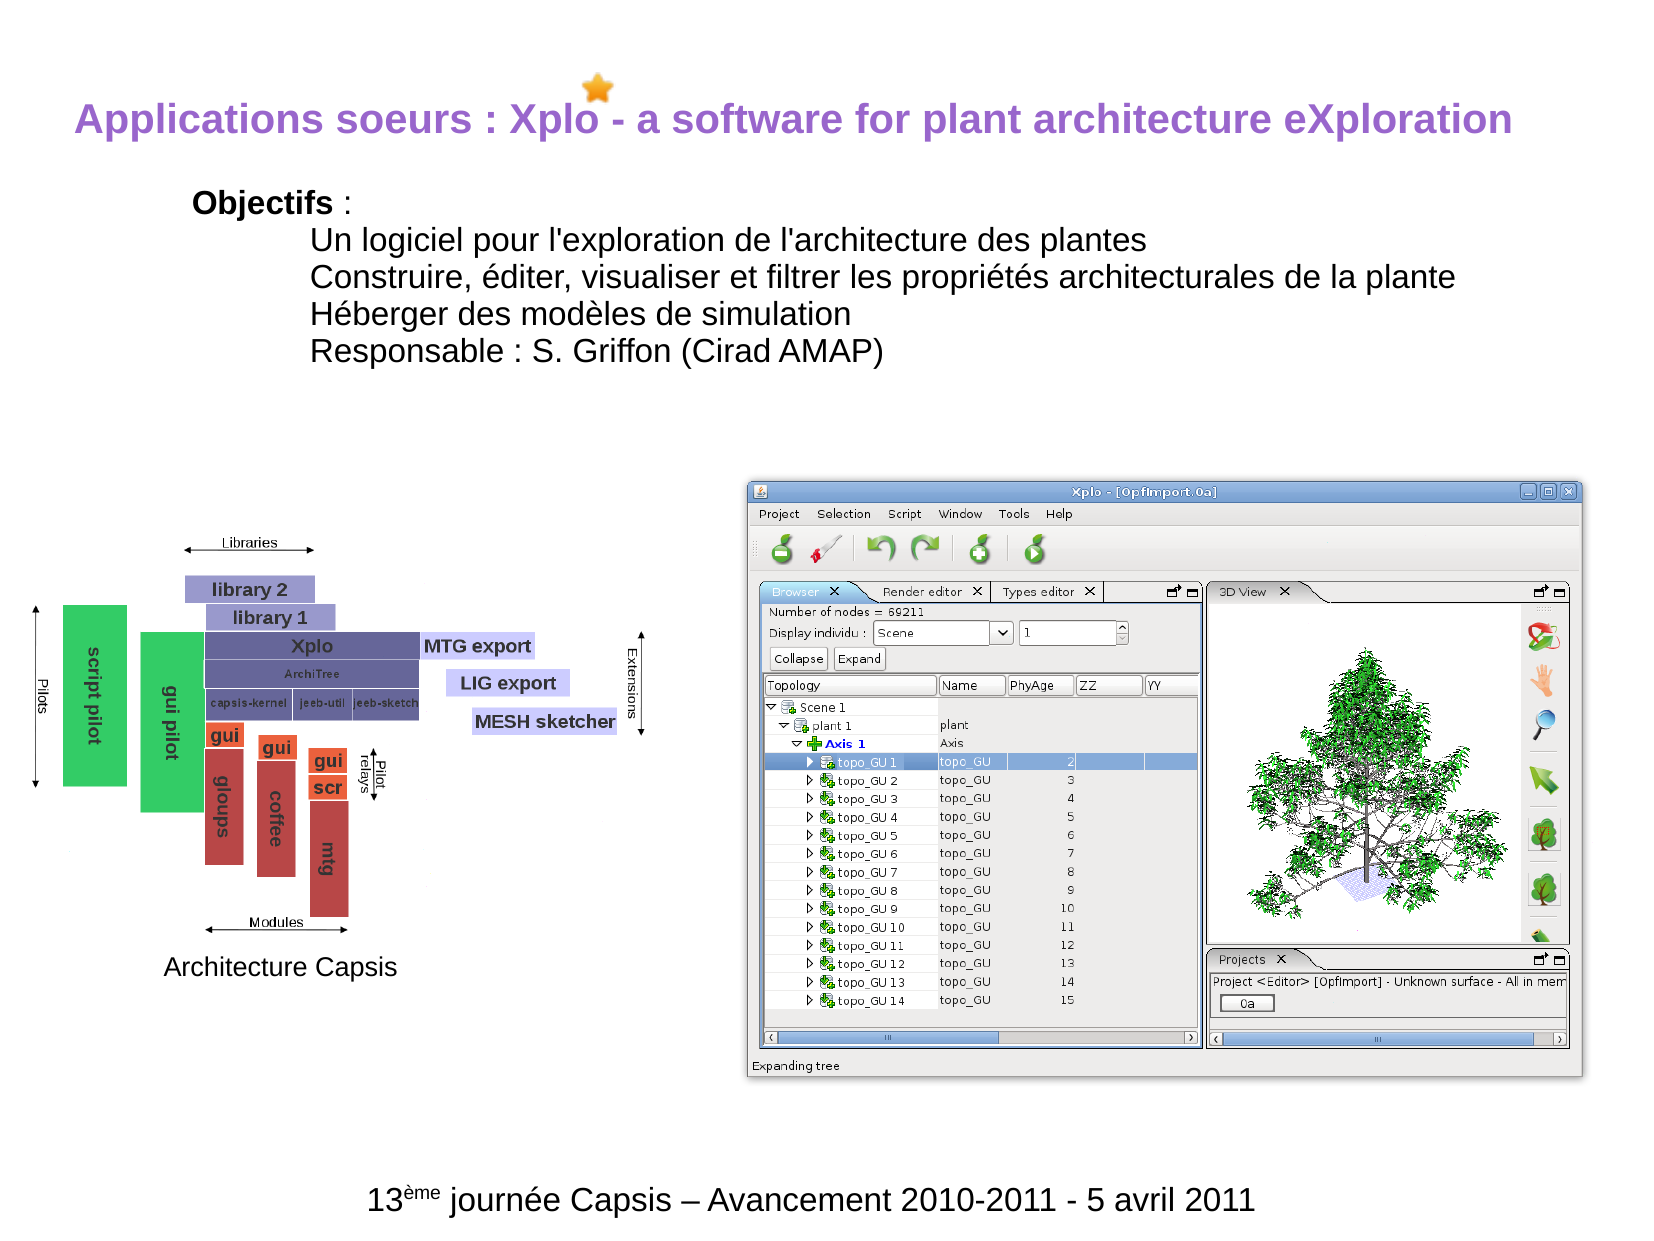

Applications soeurs : Xplo - a software for plant architecture eXploration
Objectifs :
Un logiciel pour l'exploration de l'architecture des plantes
	Construire, éditer, visualiser et filtrer les propriétés architecturales de la plante
	Héberger des modèles de simulation
Responsable : S. Griffon (Cirad AMAP)
Architecture Capsis